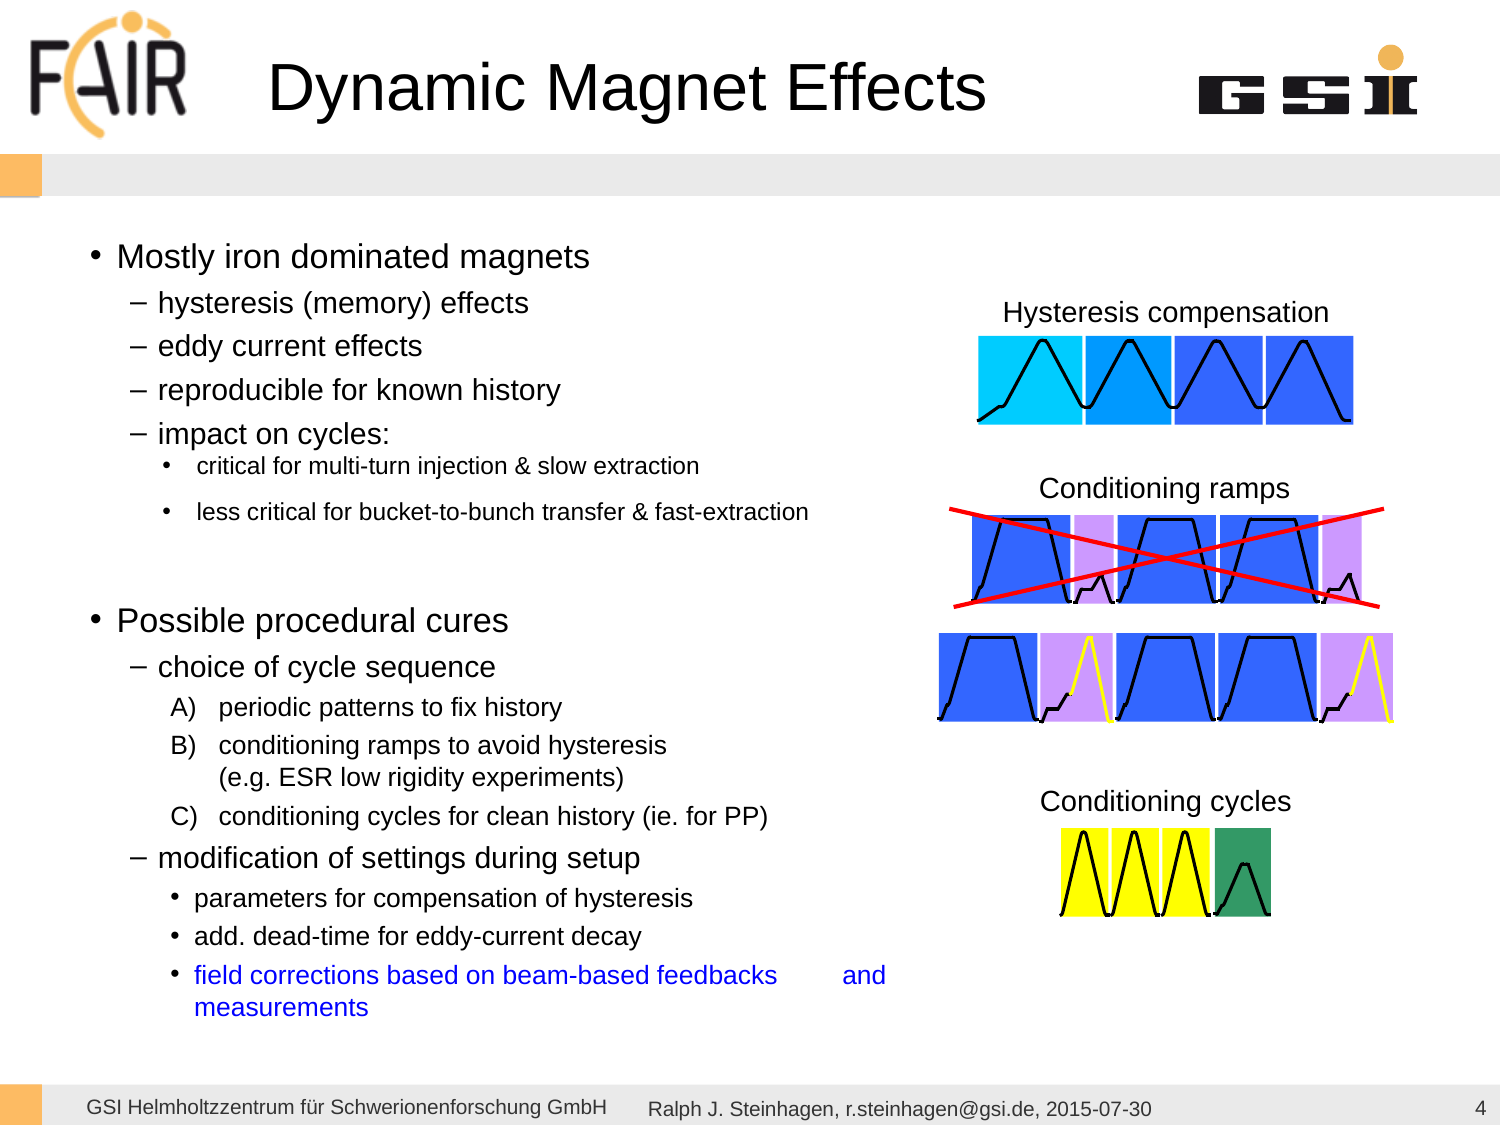

# Dynamic Magnet Effects
Mostly iron dominated magnets
hysteresis (memory) effects
eddy current effects
reproducible for known history
impact on cycles:
critical for multi-turn injection & slow extraction
less critical for bucket-to-bunch transfer & fast-extraction
Possible procedural cures
choice of cycle sequence
periodic patterns to fix history
conditioning ramps to avoid hysteresis 					 			 	(e.g. ESR low rigidity experiments)
conditioning cycles for clean history (ie. for PP)
modification of settings during setup
parameters for compensation of hysteresis
add. dead-time for eddy-current decay
field corrections based on beam-based feedbacks 			 and measurements
Hysteresis compensation
Conditioning ramps
Conditioning cycles